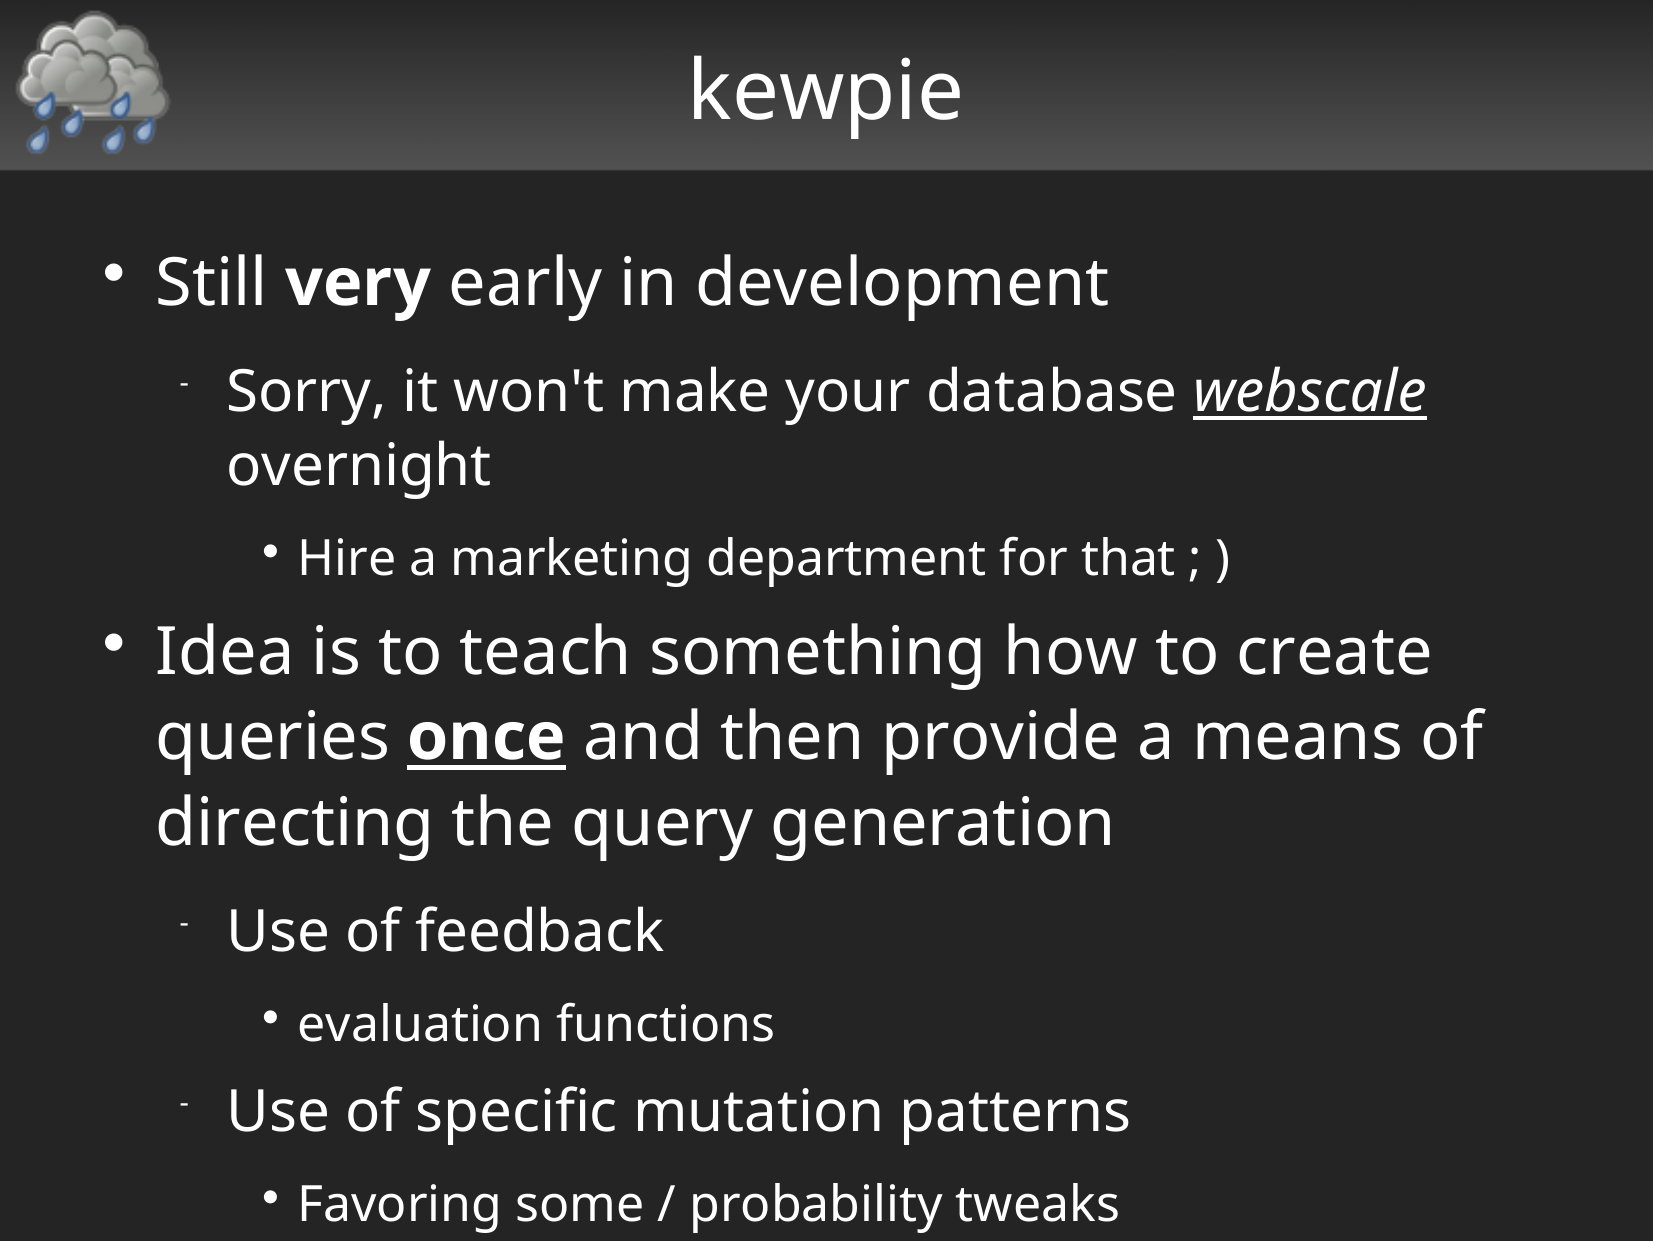

# kewpie
Still very early in development
Sorry, it won't make your database webscale overnight
Hire a marketing department for that ; )
Idea is to teach something how to create queries once and then provide a means of directing the query generation
Use of feedback
evaluation functions
Use of specific mutation patterns
Favoring some / probability tweaks